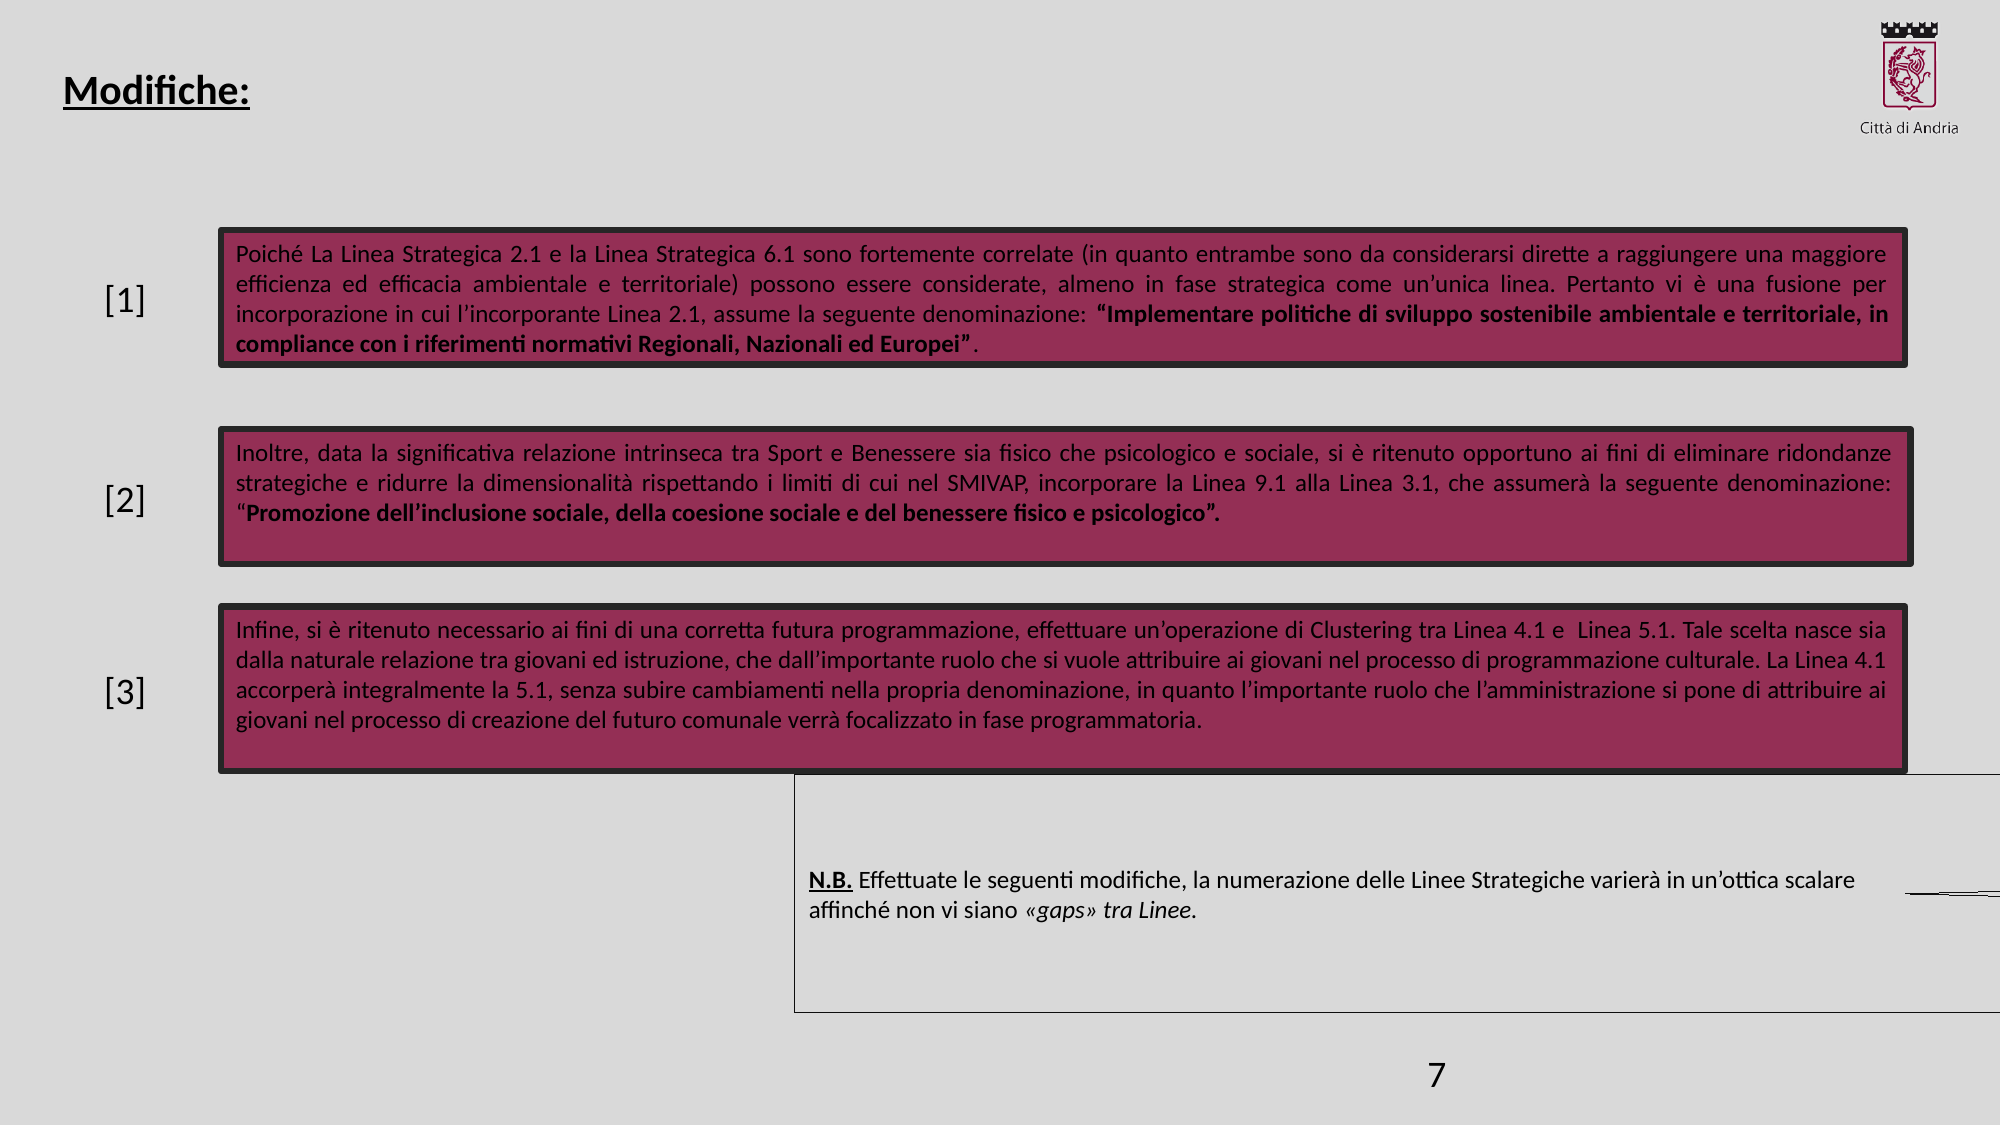

Modifiche:
Poiché La Linea Strategica 2.1 e la Linea Strategica 6.1 sono fortemente correlate (in quanto entrambe sono da considerarsi dirette a raggiungere una maggiore efficienza ed efficacia ambientale e territoriale) possono essere considerate, almeno in fase strategica come un’unica linea. Pertanto vi è una fusione per incorporazione in cui l’incorporante Linea 2.1, assume la seguente denominazione: “Implementare politiche di sviluppo sostenibile ambientale e territoriale, in compliance con i riferimenti normativi Regionali, Nazionali ed Europei”.
[1]
Inoltre, data la significativa relazione intrinseca tra Sport e Benessere sia fisico che psicologico e sociale, si è ritenuto opportuno ai fini di eliminare ridondanze strategiche e ridurre la dimensionalità rispettando i limiti di cui nel SMIVAP, incorporare la Linea 9.1 alla Linea 3.1, che assumerà la seguente denominazione: “Promozione dell’inclusione sociale, della coesione sociale e del benessere fisico e psicologico”.
[2]
Infine, si è ritenuto necessario ai fini di una corretta futura programmazione, effettuare un’operazione di Clustering tra Linea 4.1 e Linea 5.1. Tale scelta nasce sia dalla naturale relazione tra giovani ed istruzione, che dall’importante ruolo che si vuole attribuire ai giovani nel processo di programmazione culturale. La Linea 4.1 accorperà integralmente la 5.1, senza subire cambiamenti nella propria denominazione, in quanto l’importante ruolo che l’amministrazione si pone di attribuire ai giovani nel processo di creazione del futuro comunale verrà focalizzato in fase programmatoria.
[3]
N.B. Effettuate le seguenti modifiche, la numerazione delle Linee Strategiche varierà in un’ottica scalare affinché non vi siano «gaps» tra Linee.